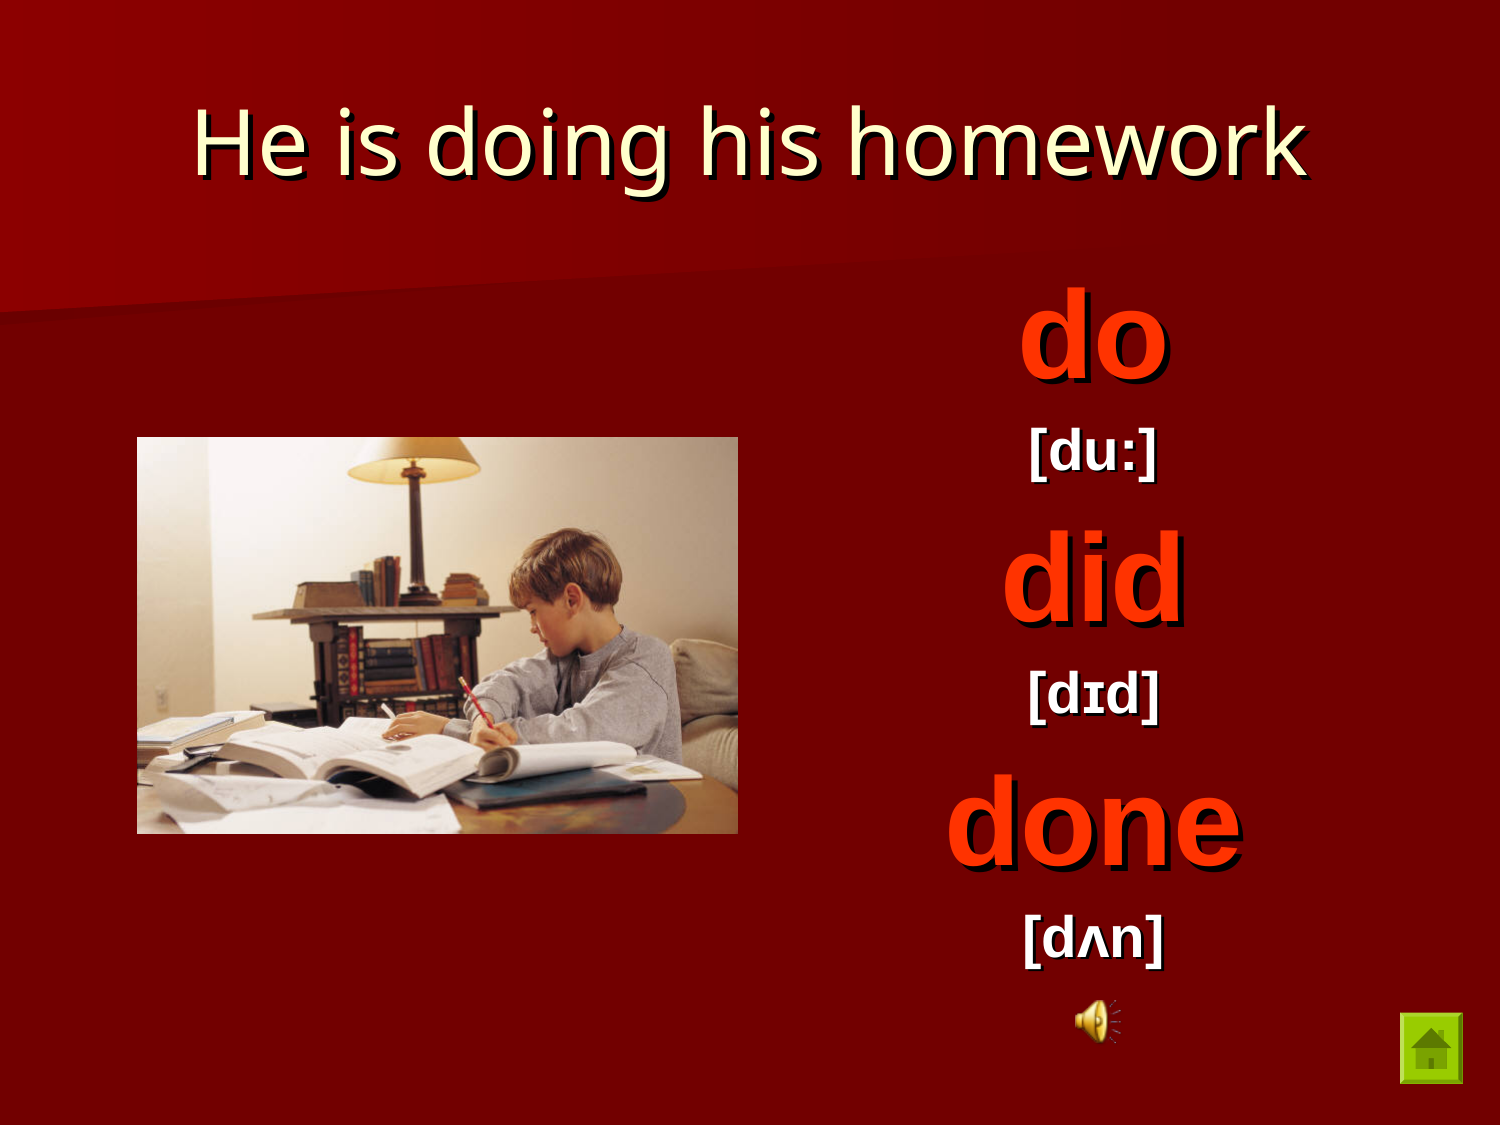

# He is doing his homework
do
[du:]
did
[dɪd]
done
[dʌn]